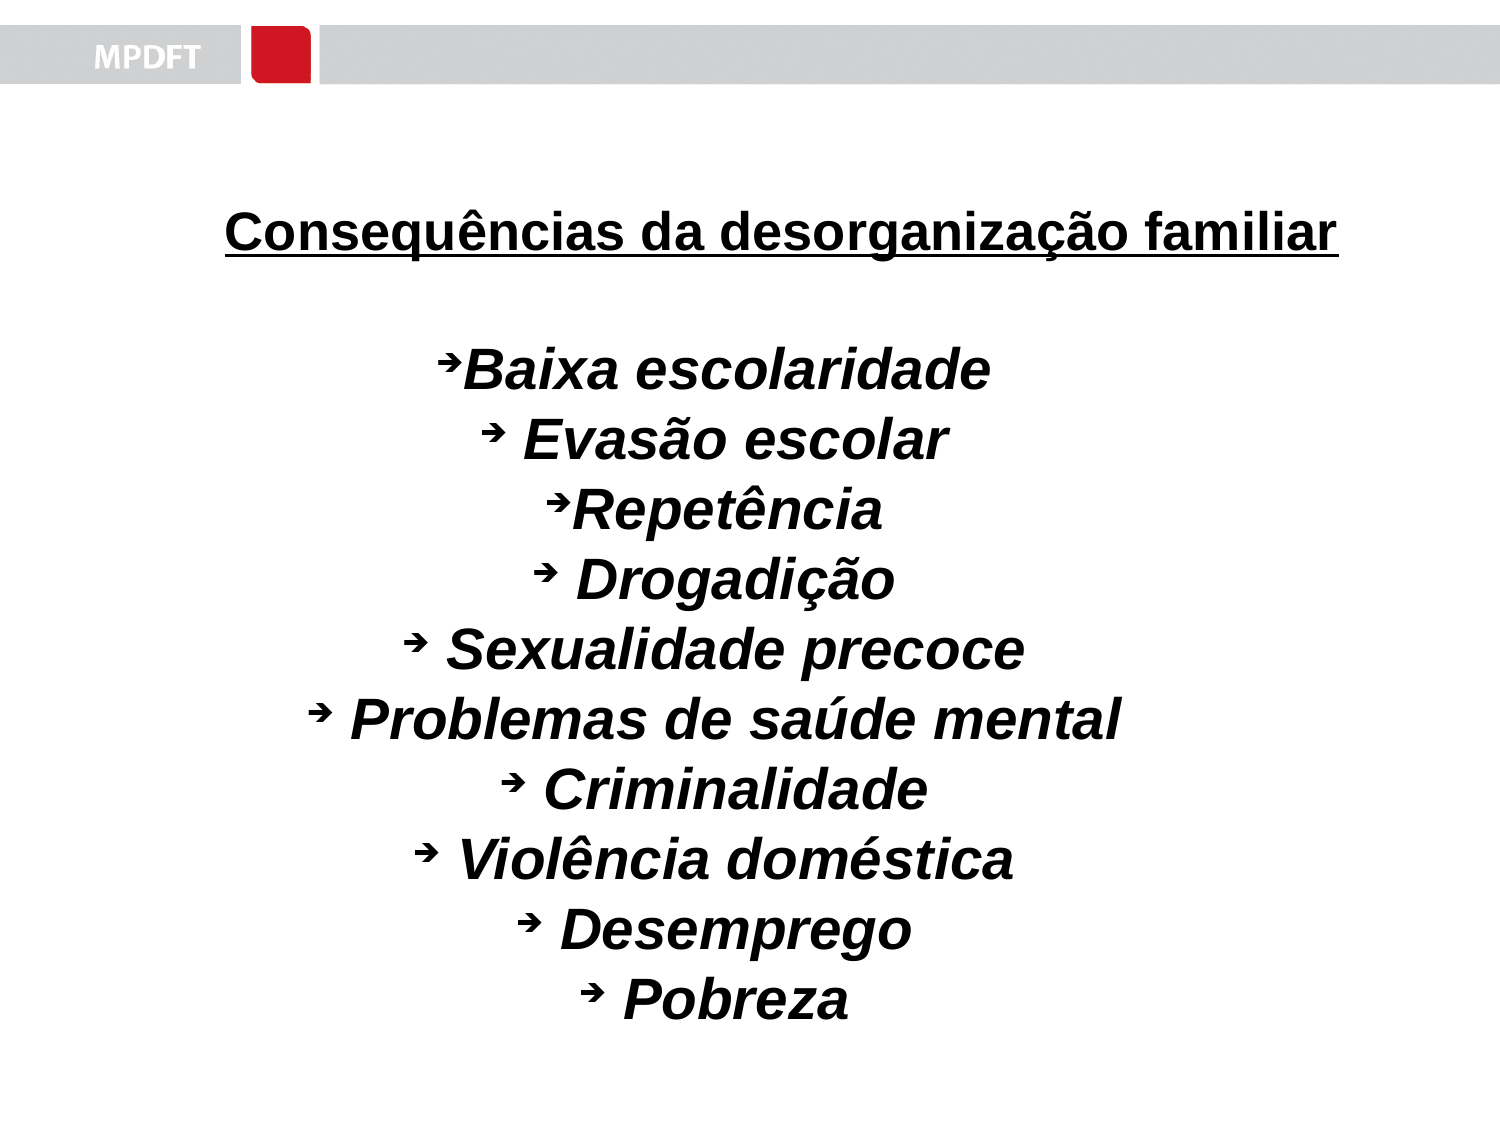

Consequências da desorganização familiar
Baixa escolaridade
 Evasão escolar
Repetência
 Drogadição
 Sexualidade precoce
 Problemas de saúde mental
 Criminalidade
 Violência doméstica
 Desemprego
 Pobreza